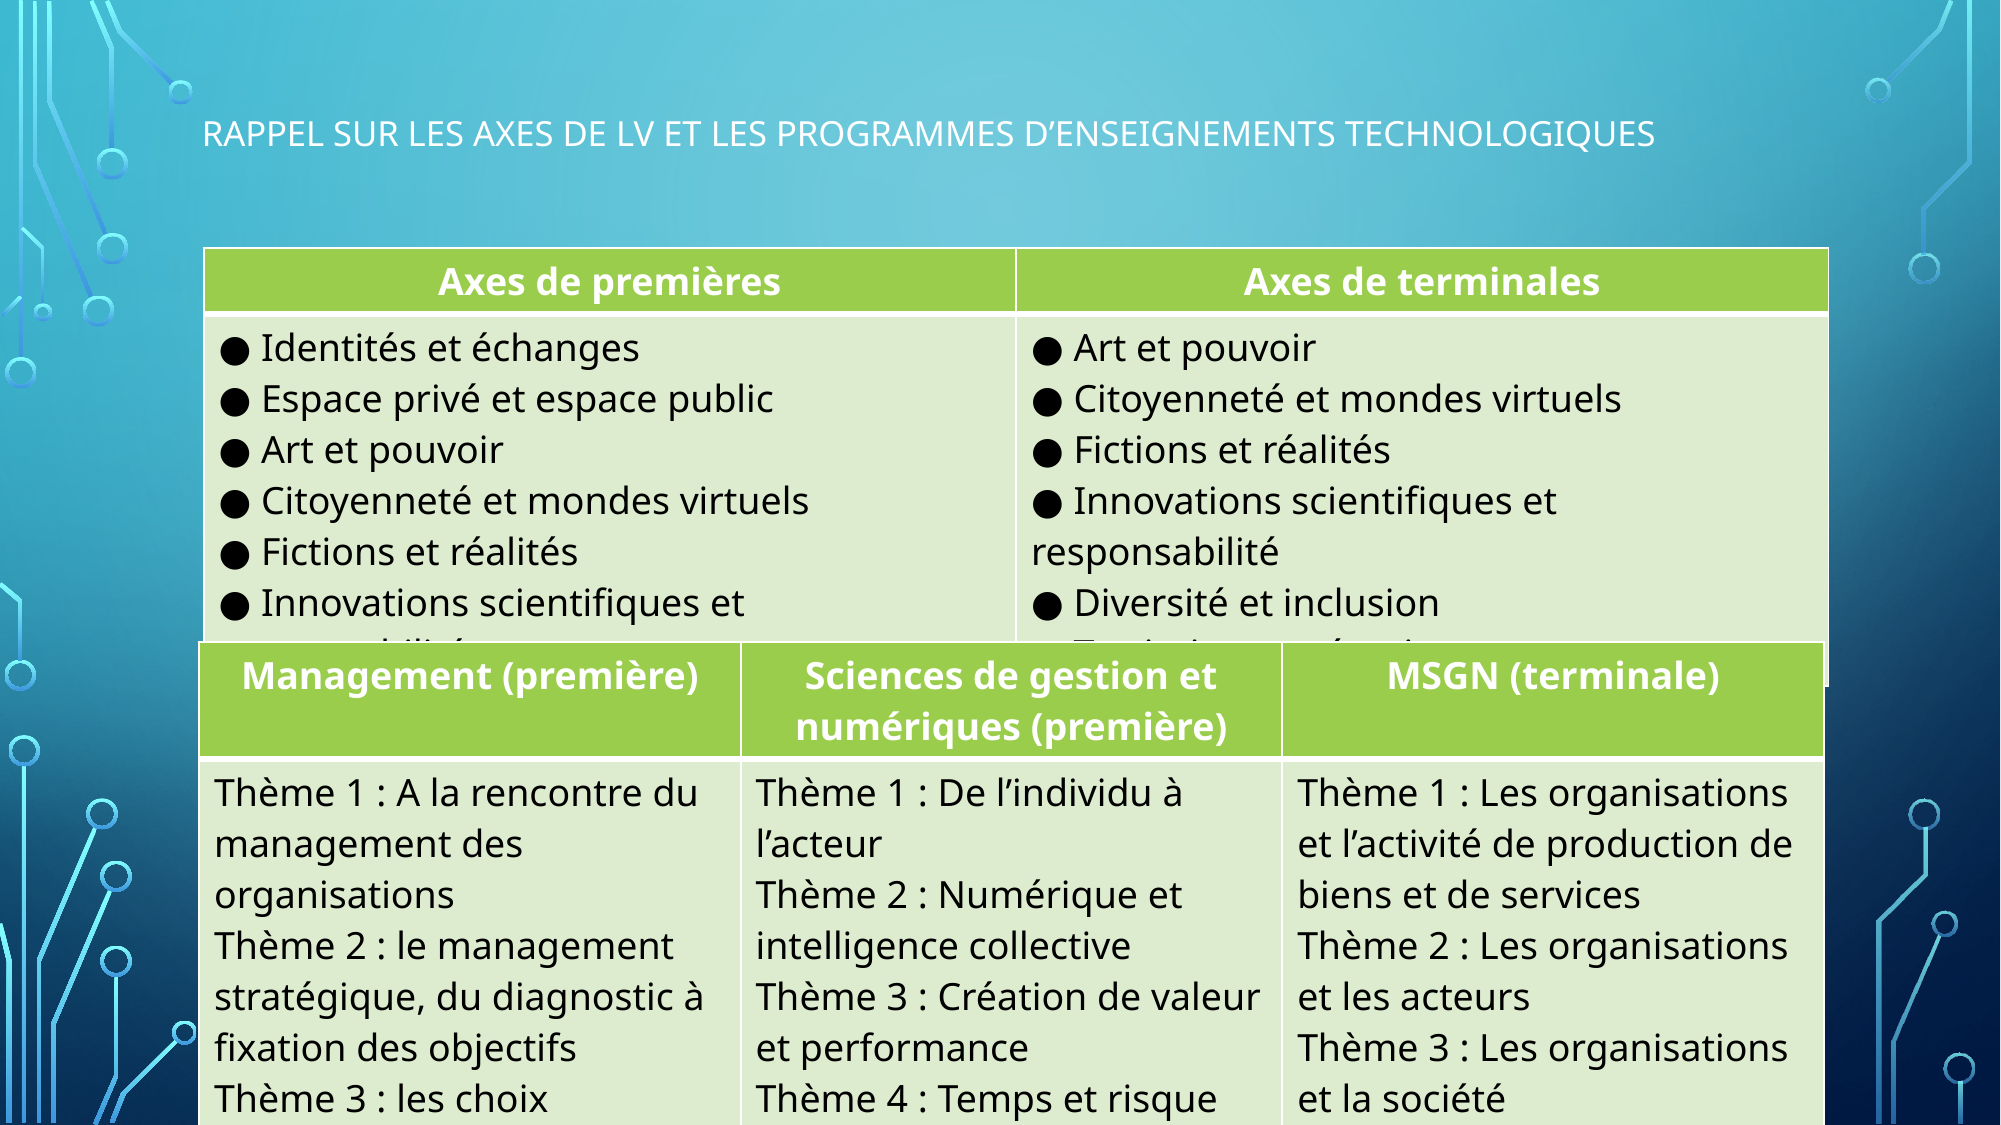

Rappel sur les axes de lv ET LES PROGRAMMES d’ENSEIGNEMENTS TECHNOLOGIQUES
| Axes de premières | Axes de terminales |
| --- | --- |
| ● Identités et échanges ● Espace privé et espace public ● Art et pouvoir ● Citoyenneté et mondes virtuels ● Fictions et réalités ● Innovations scientifiques et responsabilité | ● Art et pouvoir ● Citoyenneté et mondes virtuels ● Fictions et réalités ● Innovations scientifiques et responsabilité ● Diversité et inclusion ● Territoire et mémoire |
| Management (première) | Sciences de gestion et numériques (première) | MSGN (terminale) |
| --- | --- | --- |
| Thème 1 : A la rencontre du management des organisations Thème 2 : le management stratégique, du diagnostic à fixation des objectifs Thème 3 : les choix stratégiques des organisations | Thème 1 : De l’individu à l’acteur Thème 2 : Numérique et intelligence collective Thème 3 : Création de valeur et performance Thème 4 : Temps et risque | Thème 1 : Les organisations et l’activité de production de biens et de services Thème 2 : Les organisations et les acteurs Thème 3 : Les organisations et la société |